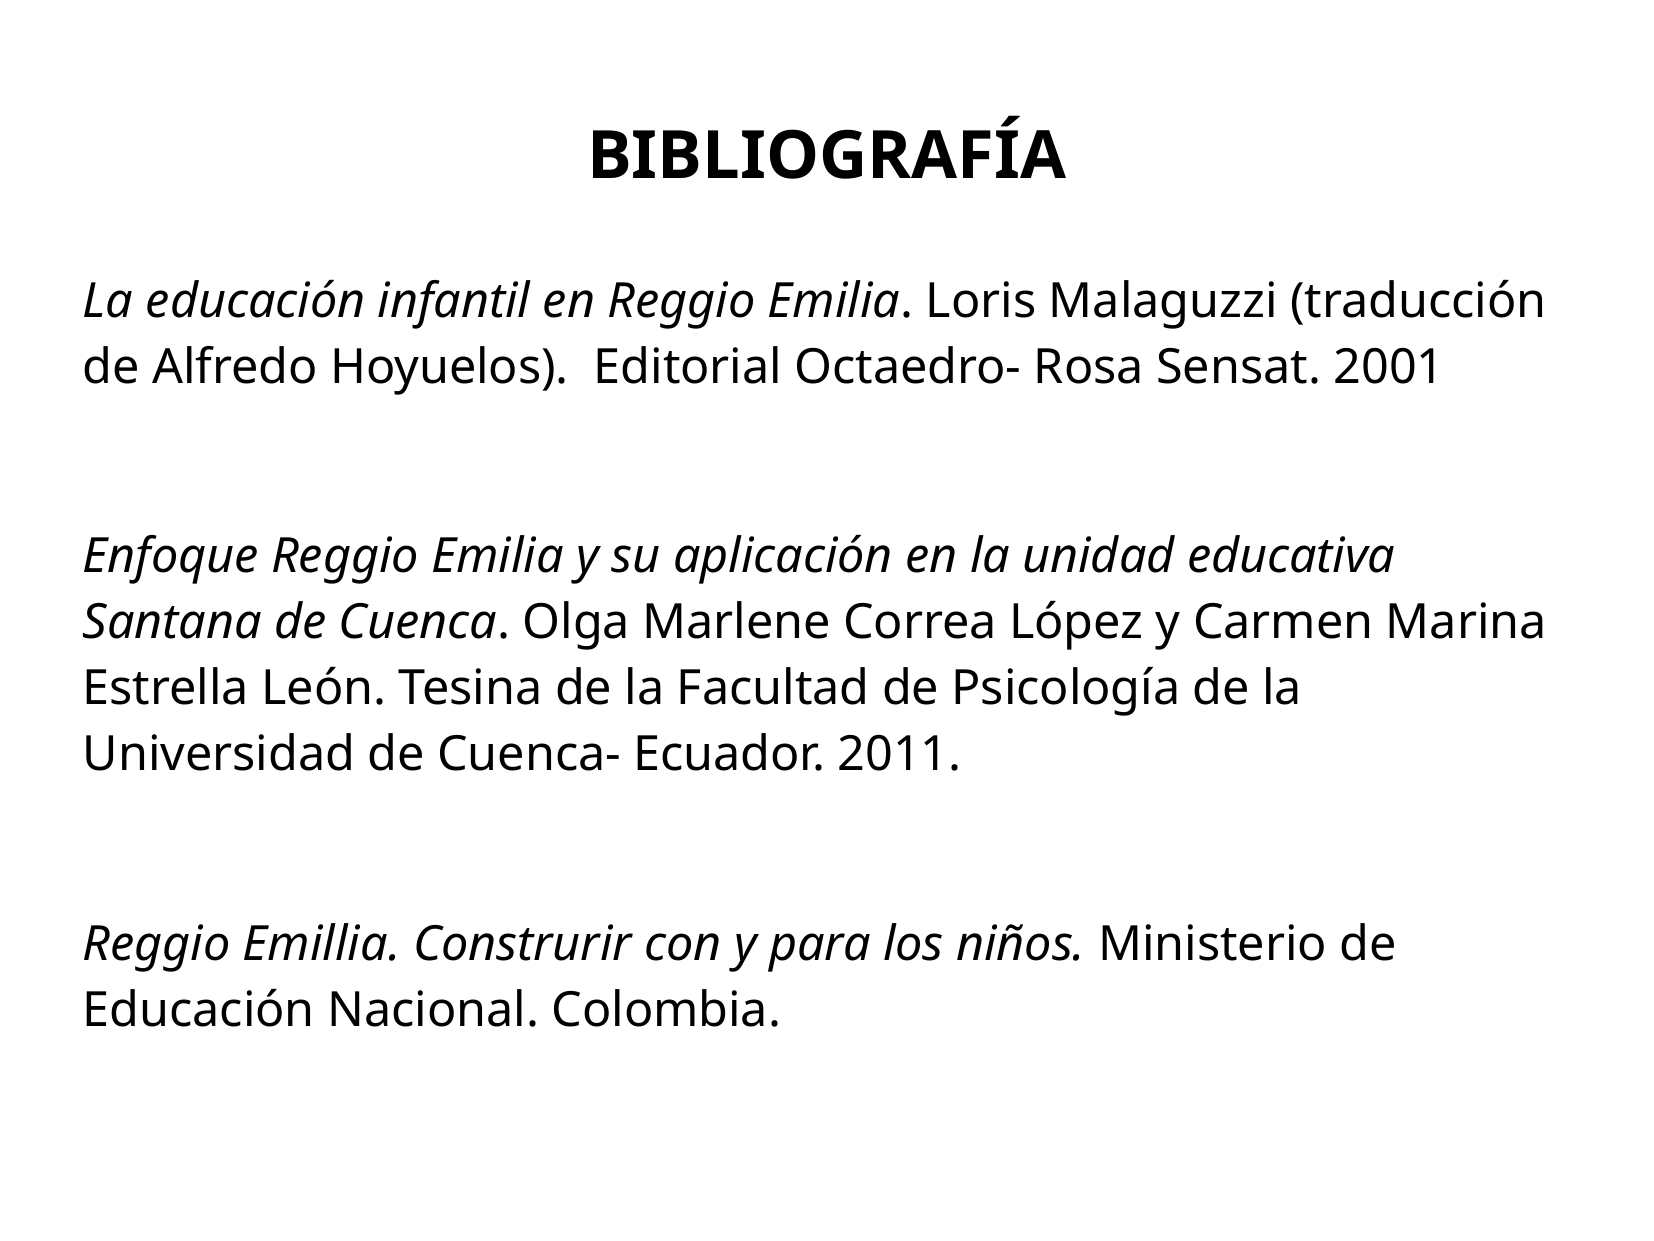

# BIBLIOGRAFÍA
La educación infantil en Reggio Emilia. Loris Malaguzzi (traducción de Alfredo Hoyuelos). Editorial Octaedro- Rosa Sensat. 2001
Enfoque Reggio Emilia y su aplicación en la unidad educativa Santana de Cuenca. Olga Marlene Correa López y Carmen Marina Estrella León. Tesina de la Facultad de Psicología de la Universidad de Cuenca- Ecuador. 2011.
Reggio Emillia. Construrir con y para los niños. Ministerio de Educación Nacional. Colombia.